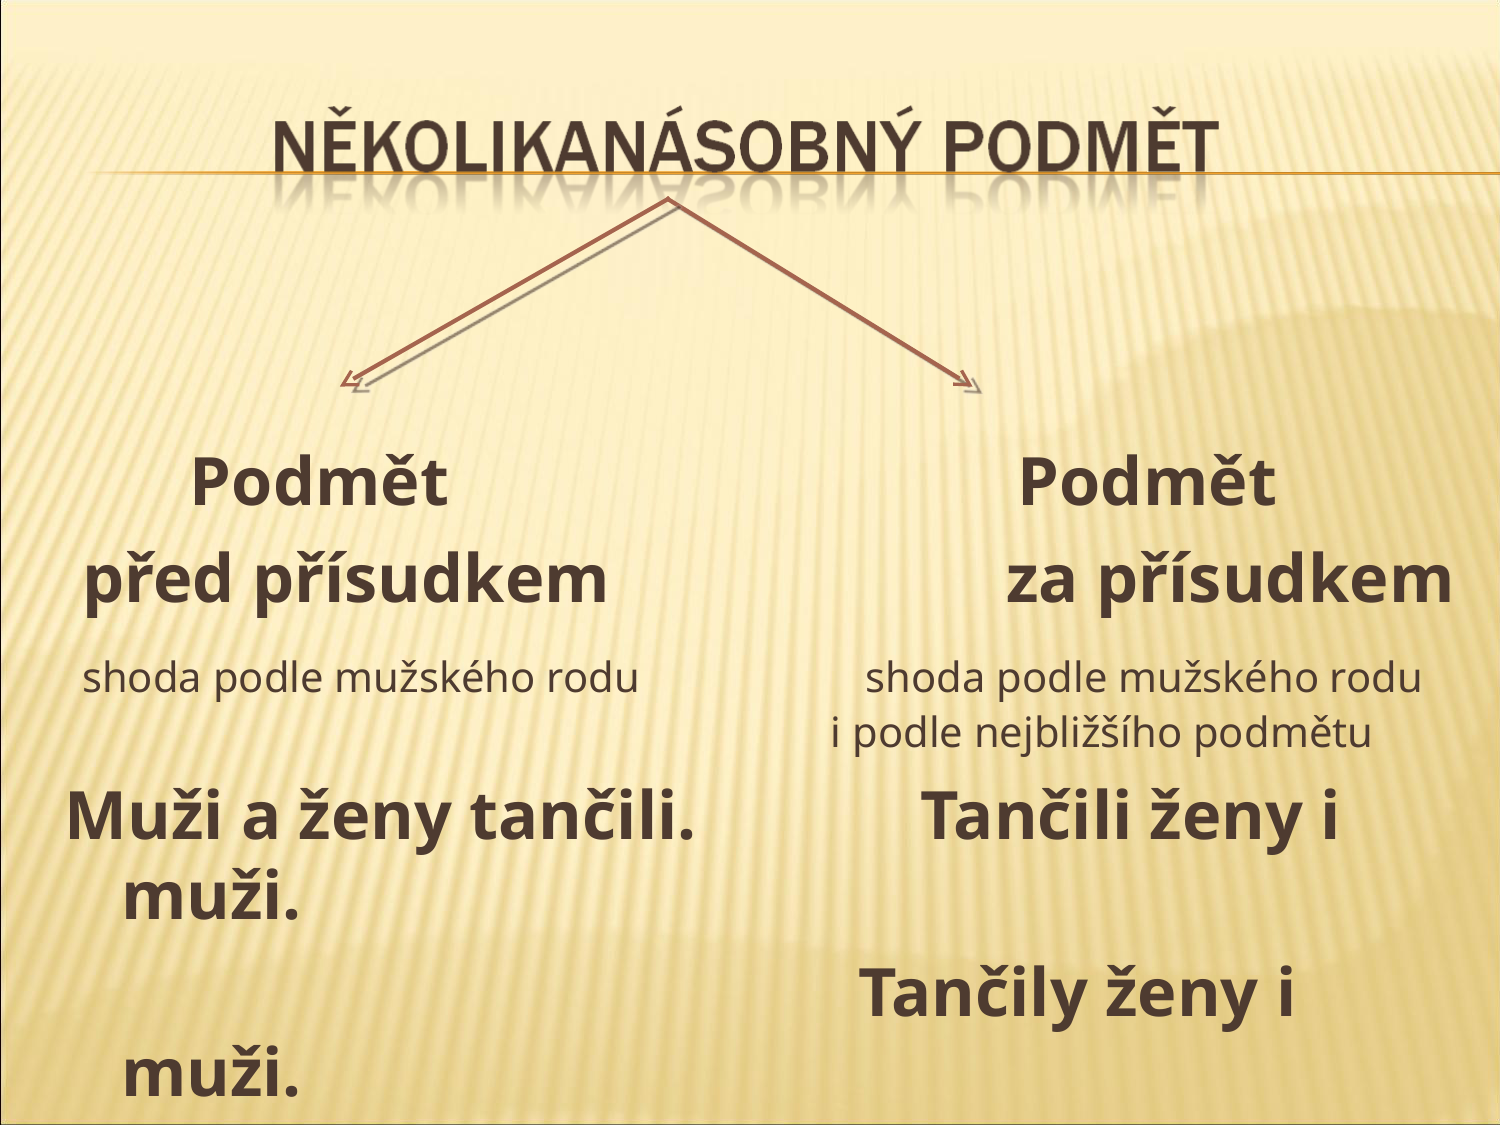

# Podmět Podmět
 před přísudkem za přísudkem
 shoda podle mužského rodu shoda podle mužského rodu
 i podle nejbližšího podmětu
Muži a ženy tančili. Tančili ženy i muži.
 Tančily ženy i muži.